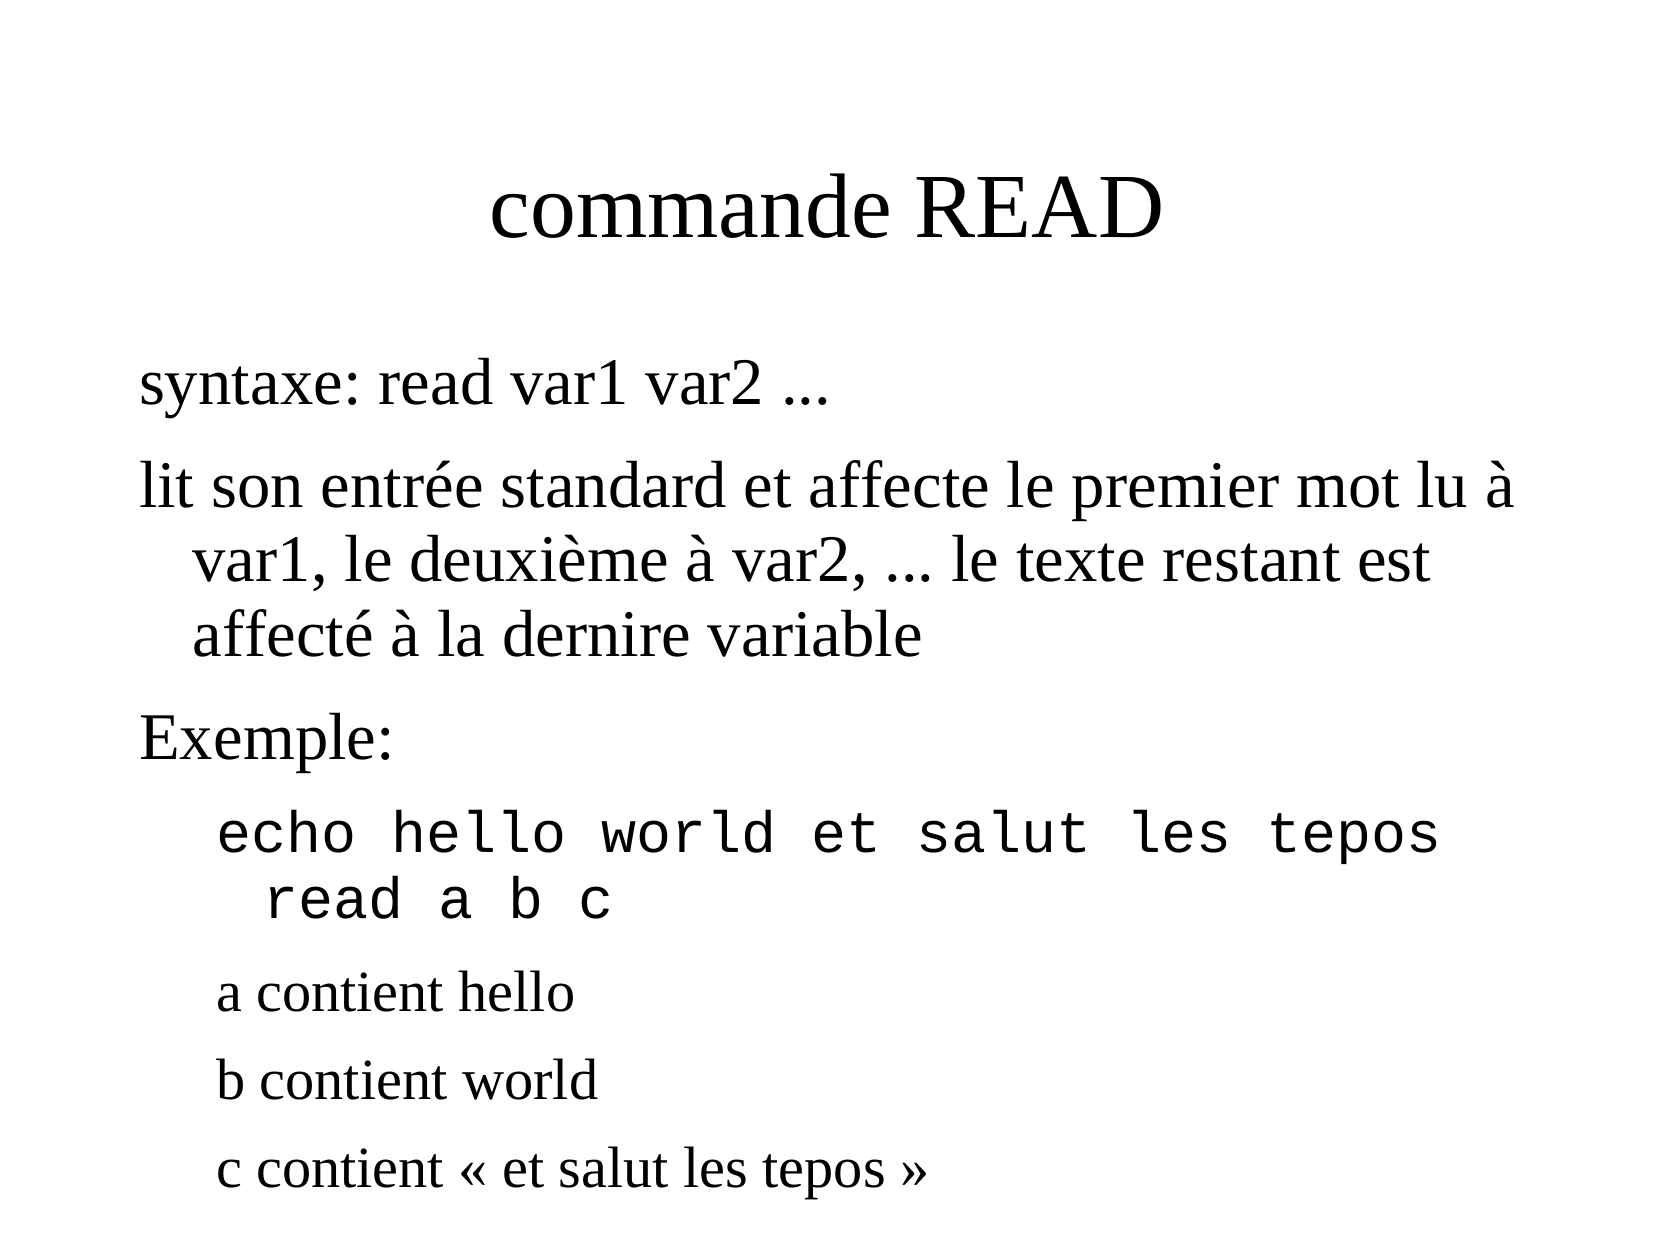

# commande READ
syntaxe: read var1 var2 ...
lit son entrée standard et affecte le premier mot lu à var1, le deuxième à var2, ... le texte restant est affecté à la dernire variable
Exemple:
echo hello world et salut les tepos read a b c
a contient hello
b contient world
c contient « et salut les tepos »